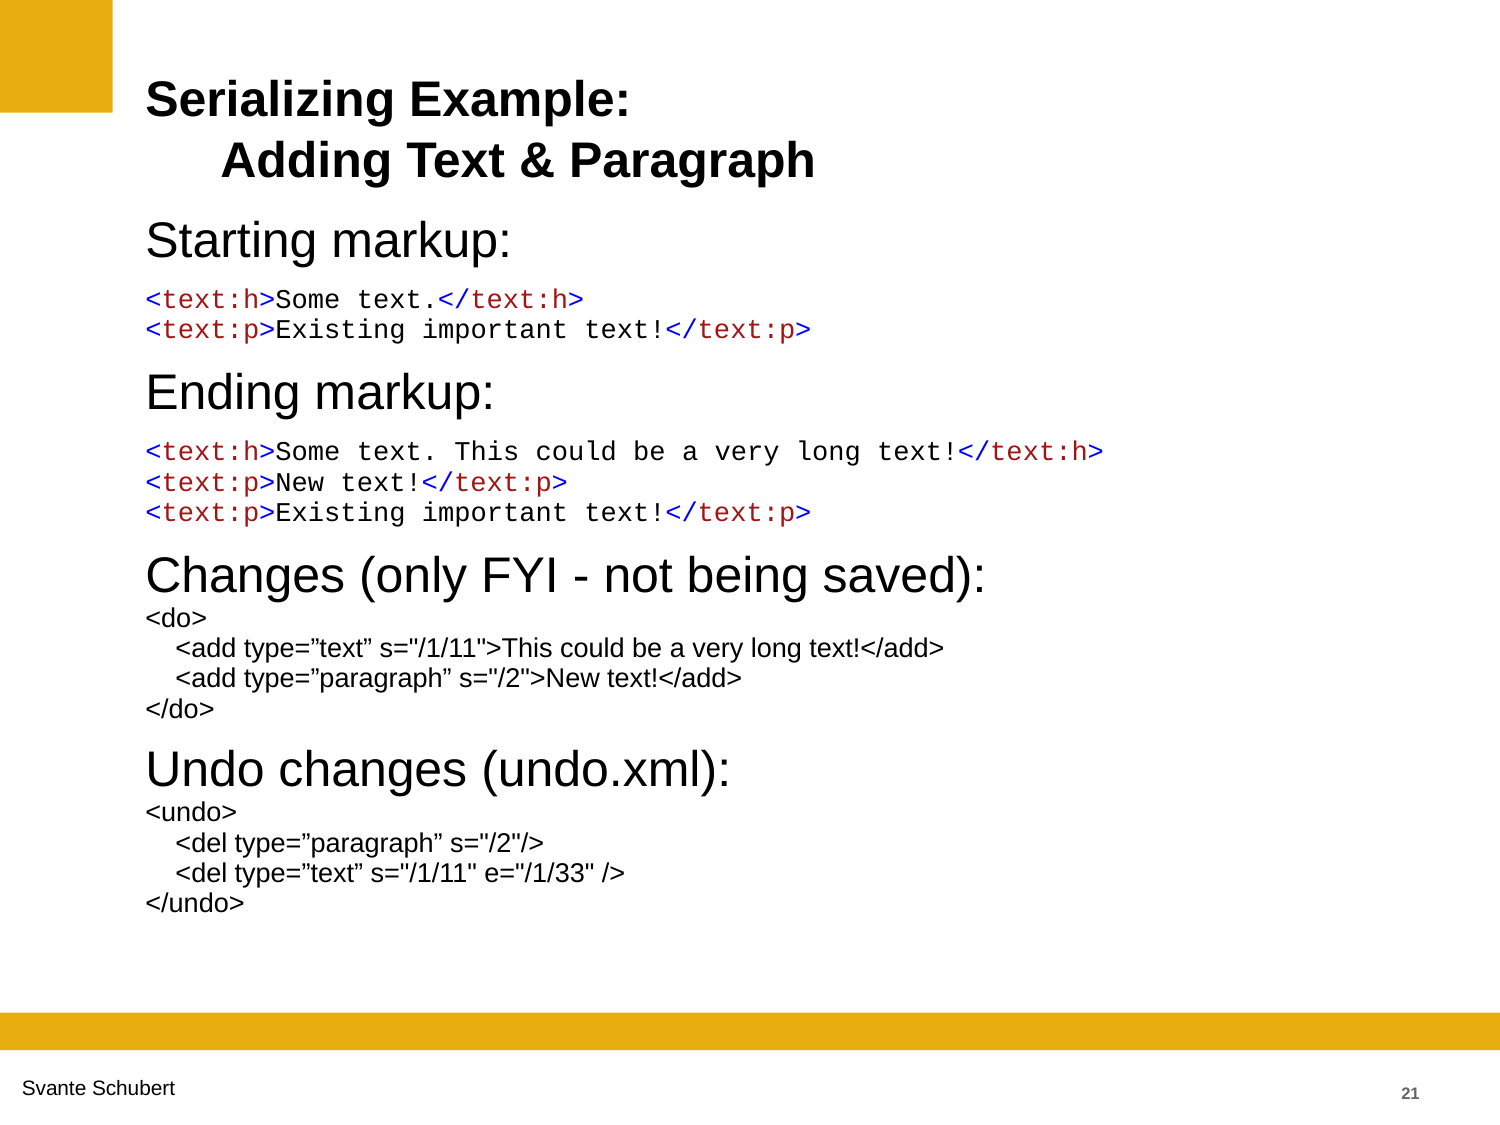

# Serializing Example: Adding Text & Paragraph
Starting markup:
<text:h>Some text.</text:h>
<text:p>Existing important text!</text:p>
Ending markup:
<text:h>Some text. This could be a very long text!</text:h>
<text:p>New text!</text:p>
<text:p>Existing important text!</text:p>
Changes (only FYI - not being saved):
<do>
    <add type=”text” s="/1/11">This could be a very long text!</add>
    <add type=”paragraph” s="/2">New text!</add>
</do>
Undo changes (undo.xml):
<undo>
    <del type=”paragraph” s="/2"/>
    <del type=”text” s="/1/11" e="/1/33" />
</undo>
Svante Schubert